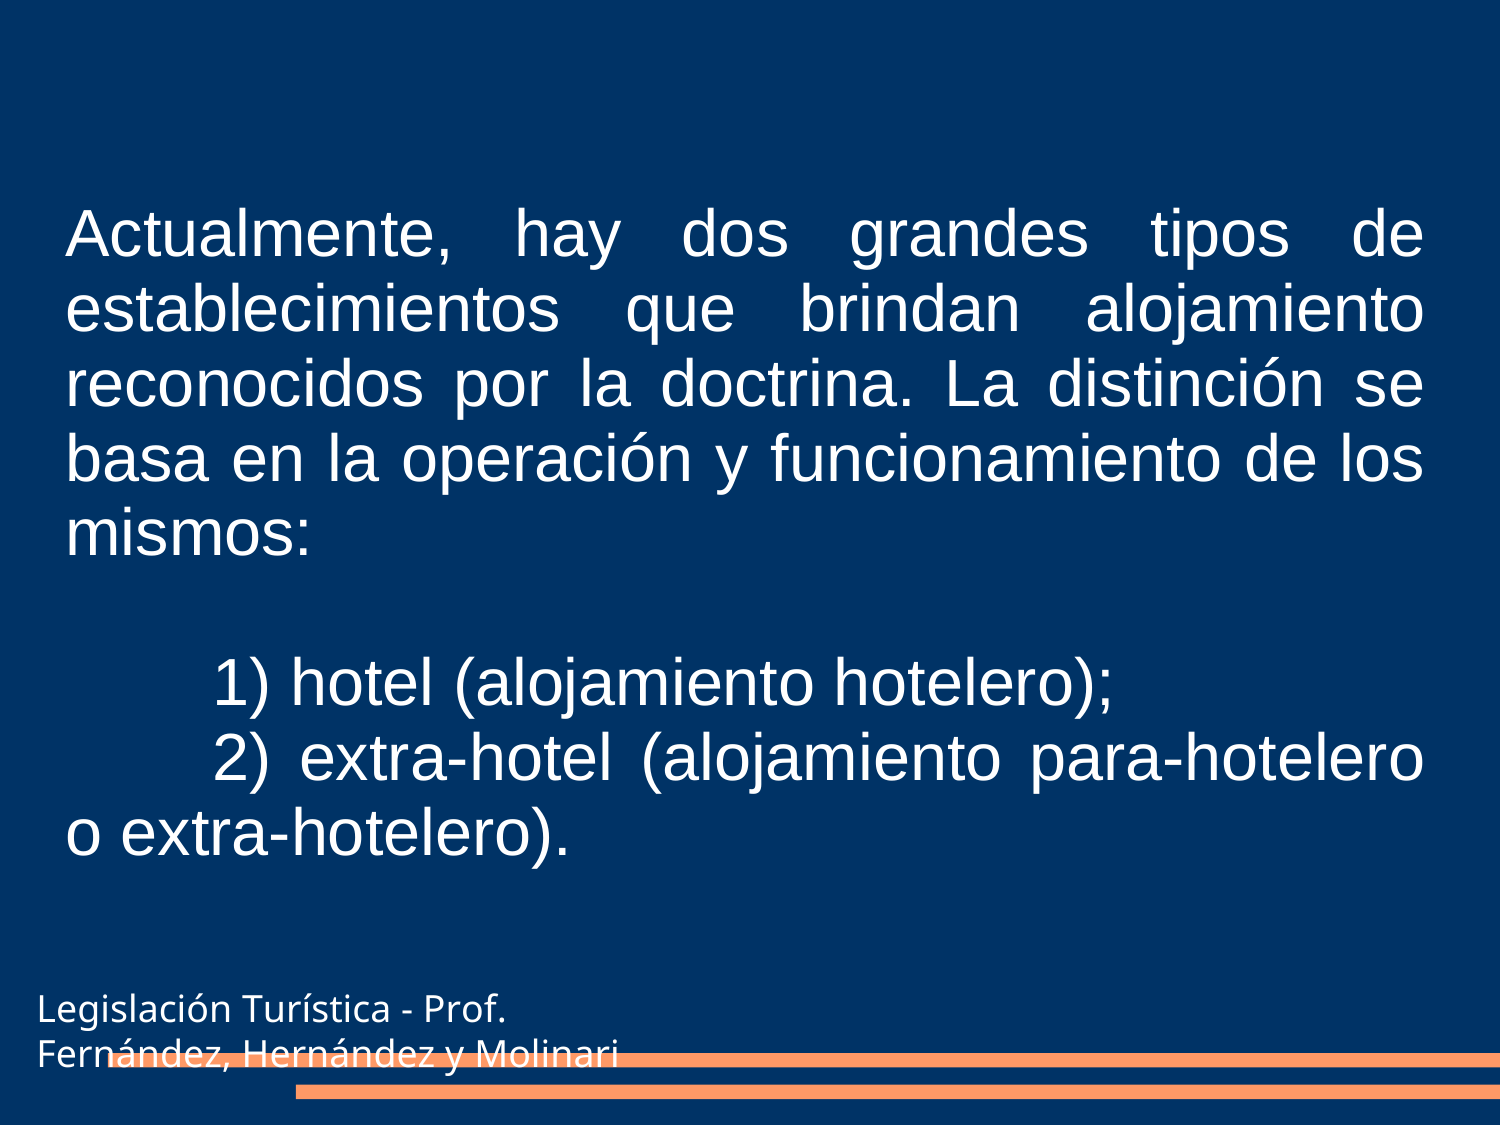

#
Actualmente, hay dos grandes tipos de establecimientos que brindan alojamiento reconocidos por la doctrina. La distinción se basa en la operación y funcionamiento de los mismos:
		1) hotel (alojamiento hotelero);
		2) extra-hotel (alojamiento para-hotelero o extra-hotelero).
Legislación Turística - Prof. Fernández, Hernández y Molinari